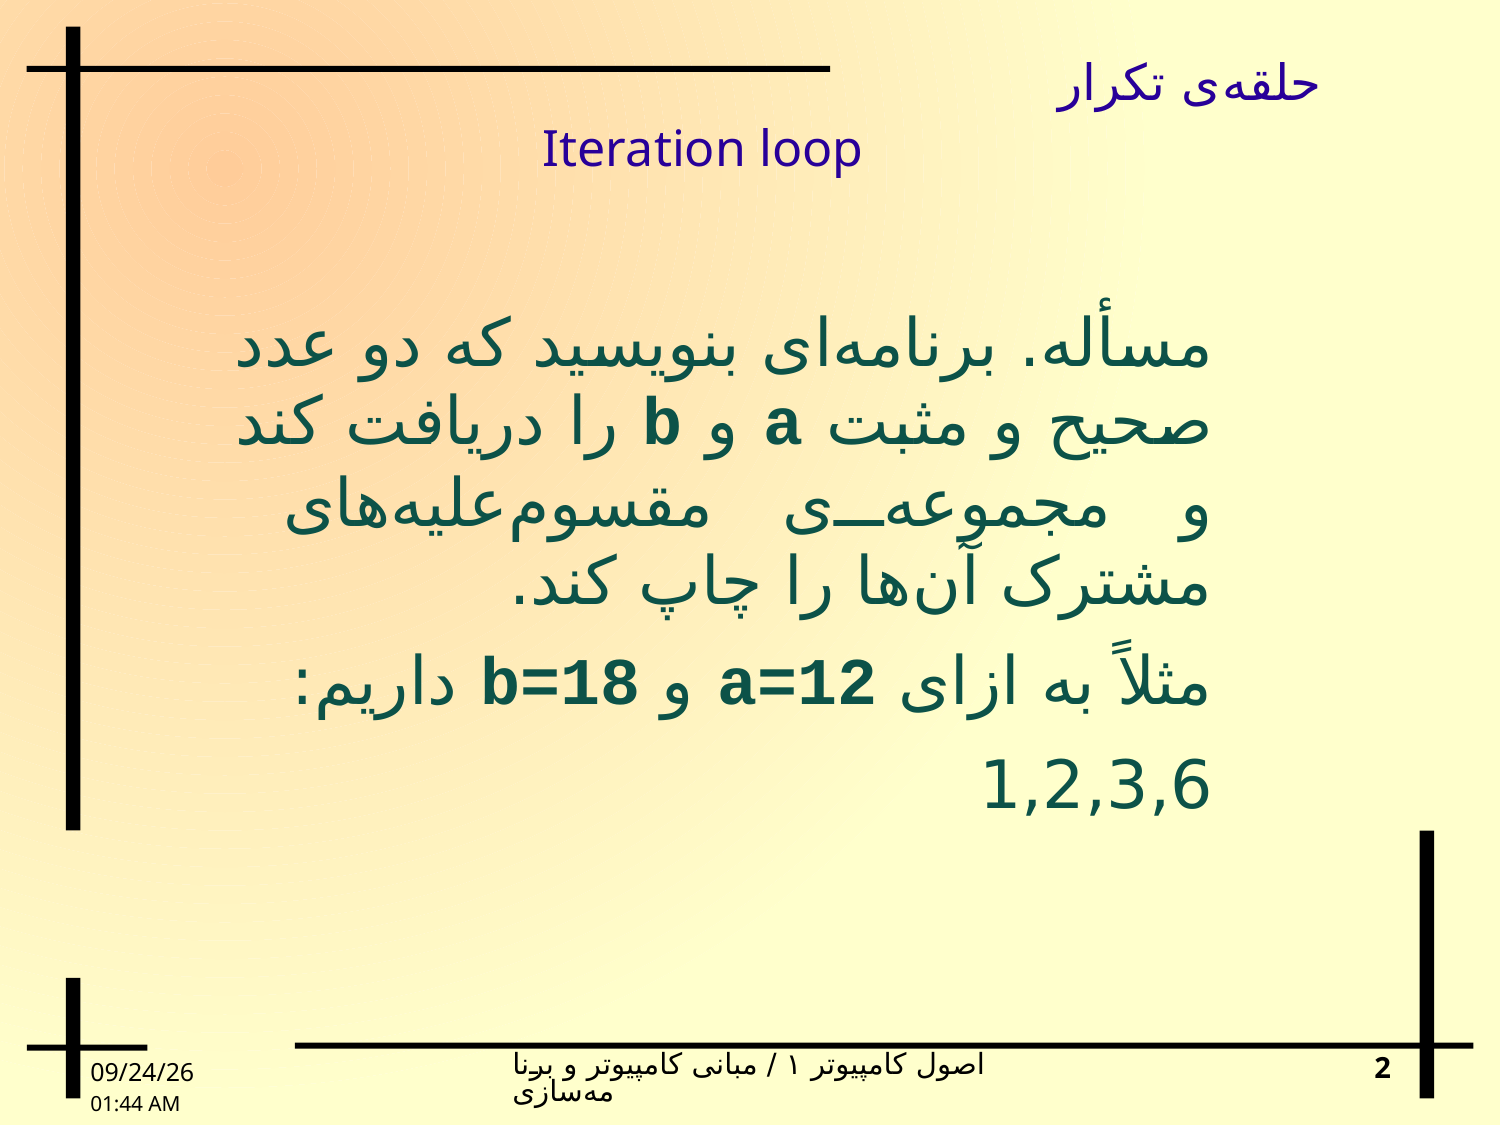

# حلقه‌ی تکرار Iteration loop
مسأله. برنامه‌ای بنویسید که دو عدد صحیح و مثبت a و b را دریافت کند و مجموعه‌ی مقسوم‌علیه‌های مشترک آن‌ها را چاپ کند.
مثلاً به ازای a=12 و b=18 داریم:
1,2,3,6
اصول کامپیوتر ۱ / مبانی کامپیوتر و برنامه‌سازی
2